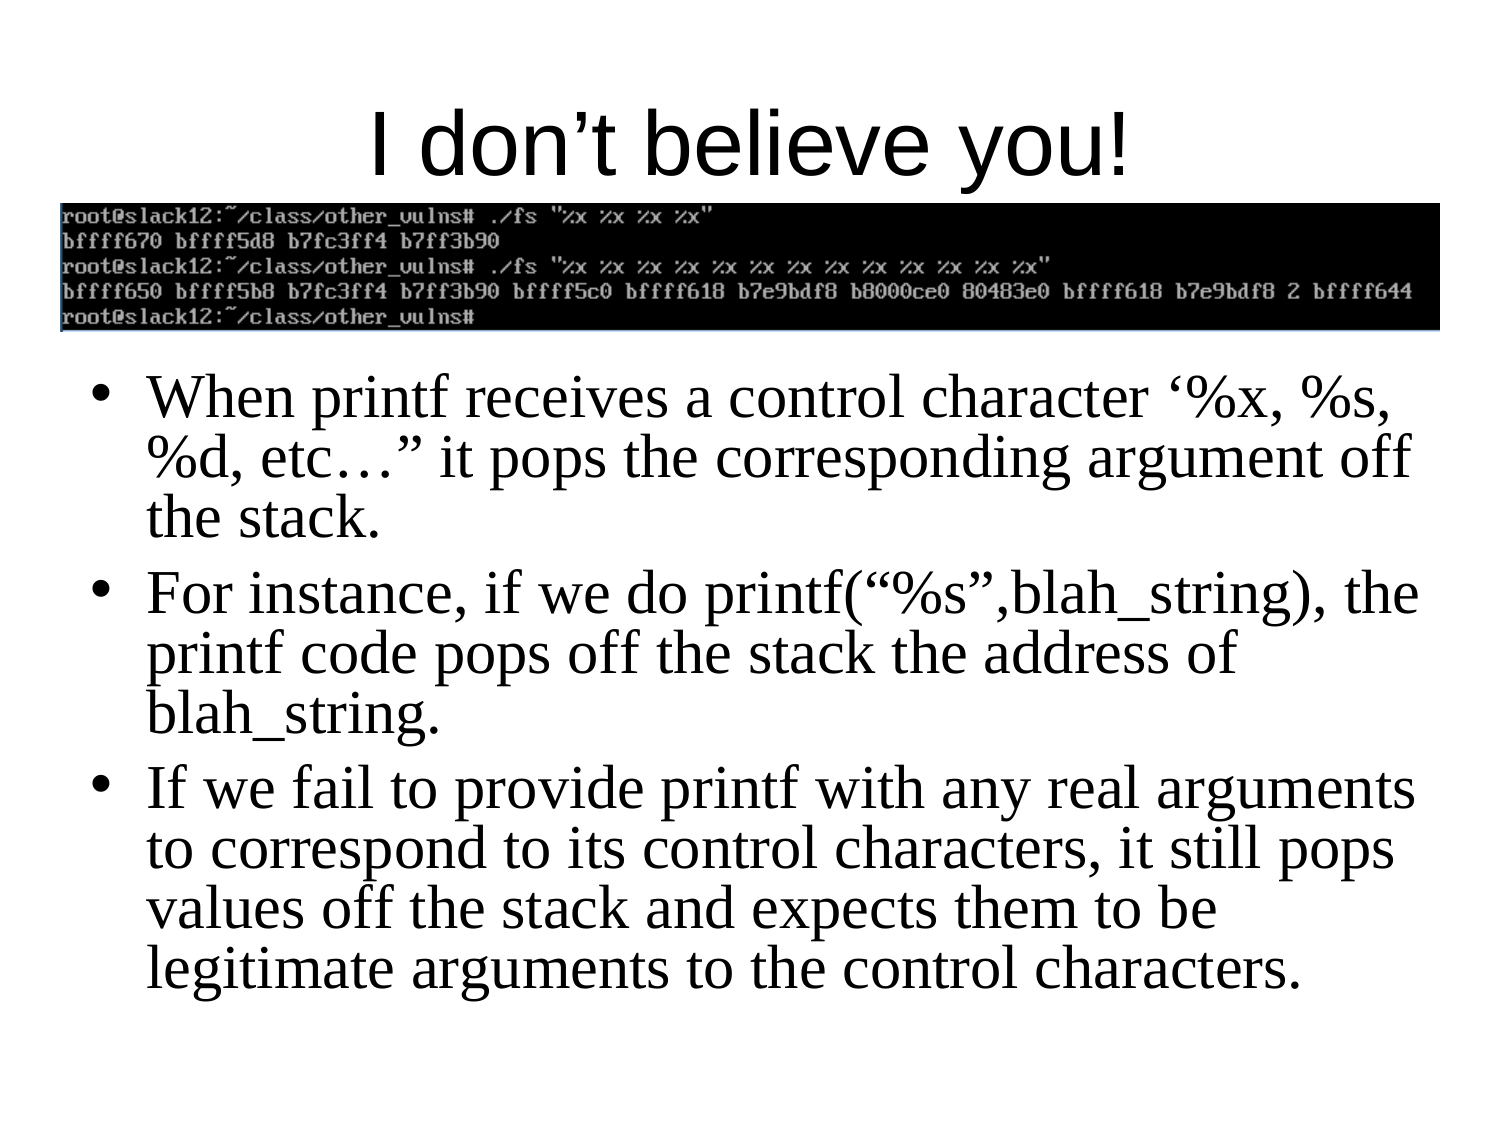

# I don’t believe you!
When printf receives a control character ‘%x, %s, %d, etc…” it pops the corresponding argument off the stack.
For instance, if we do printf(“%s”,blah_string), the printf code pops off the stack the address of blah_string.
If we fail to provide printf with any real arguments to correspond to its control characters, it still pops values off the stack and expects them to be legitimate arguments to the control characters.